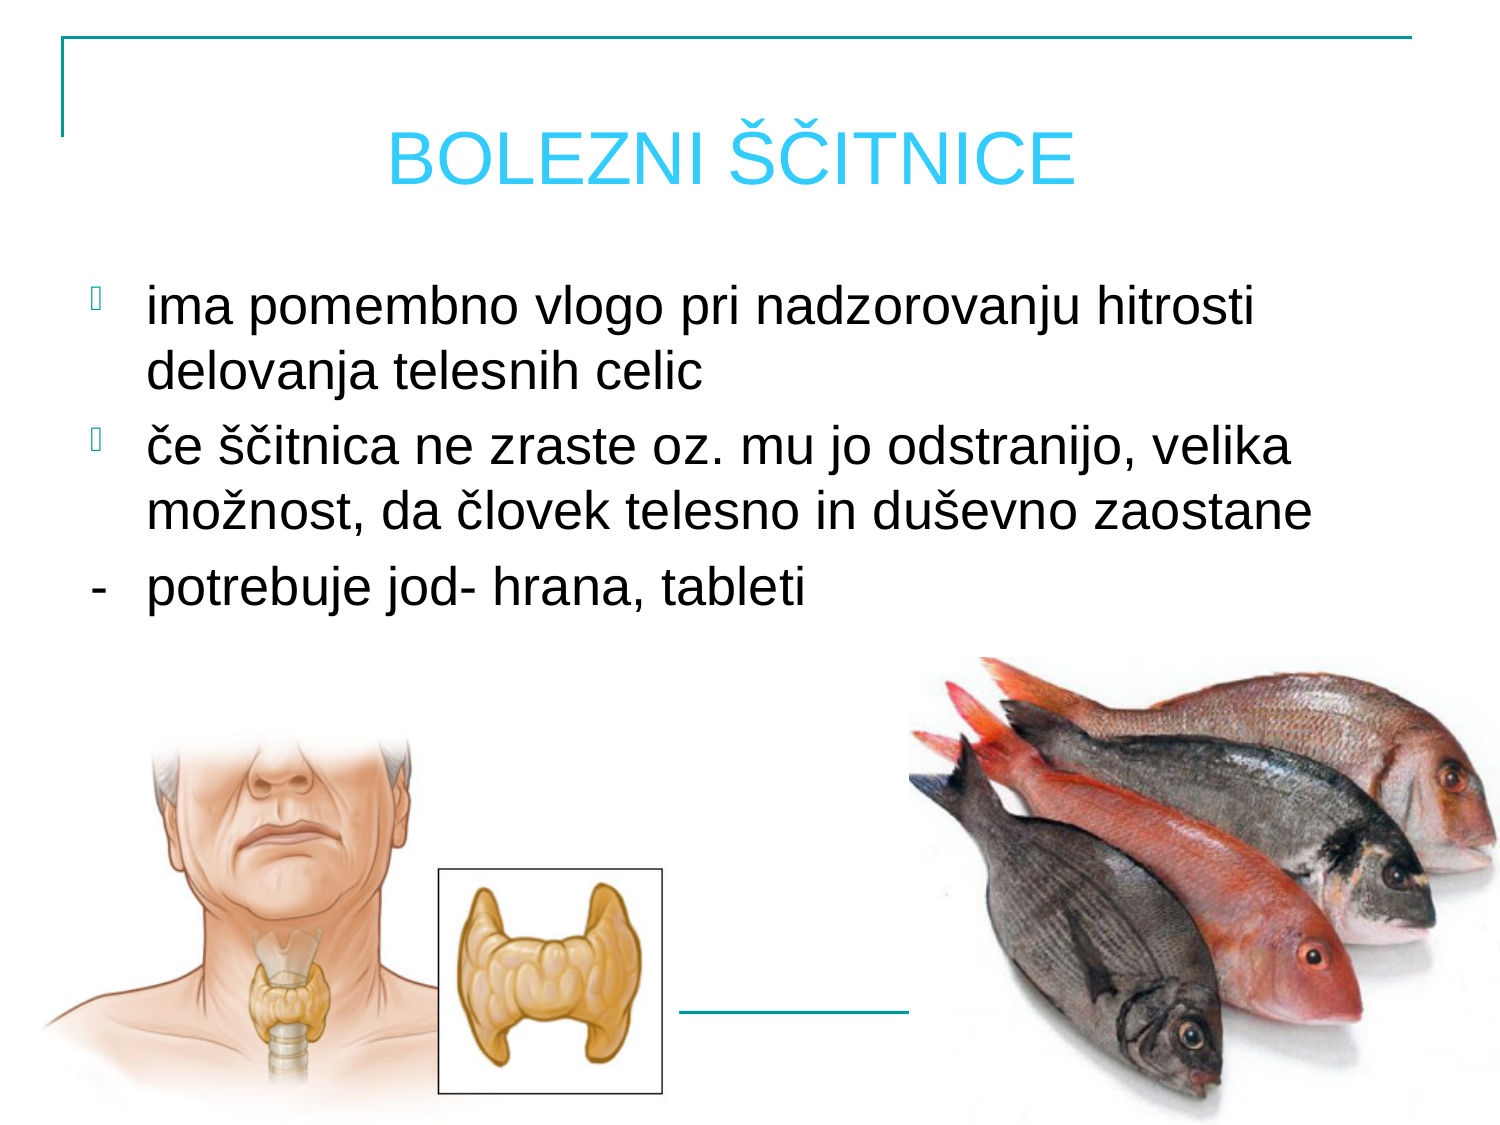

BOLEZNI ŠČITNICE
# ima pomembno vlogo pri nadzorovanju hitrosti delovanja telesnih celic
če ščitnica ne zraste oz. mu jo odstranijo, velika možnost, da človek telesno in duševno zaostane
-	potrebuje jod- hrana, tableti